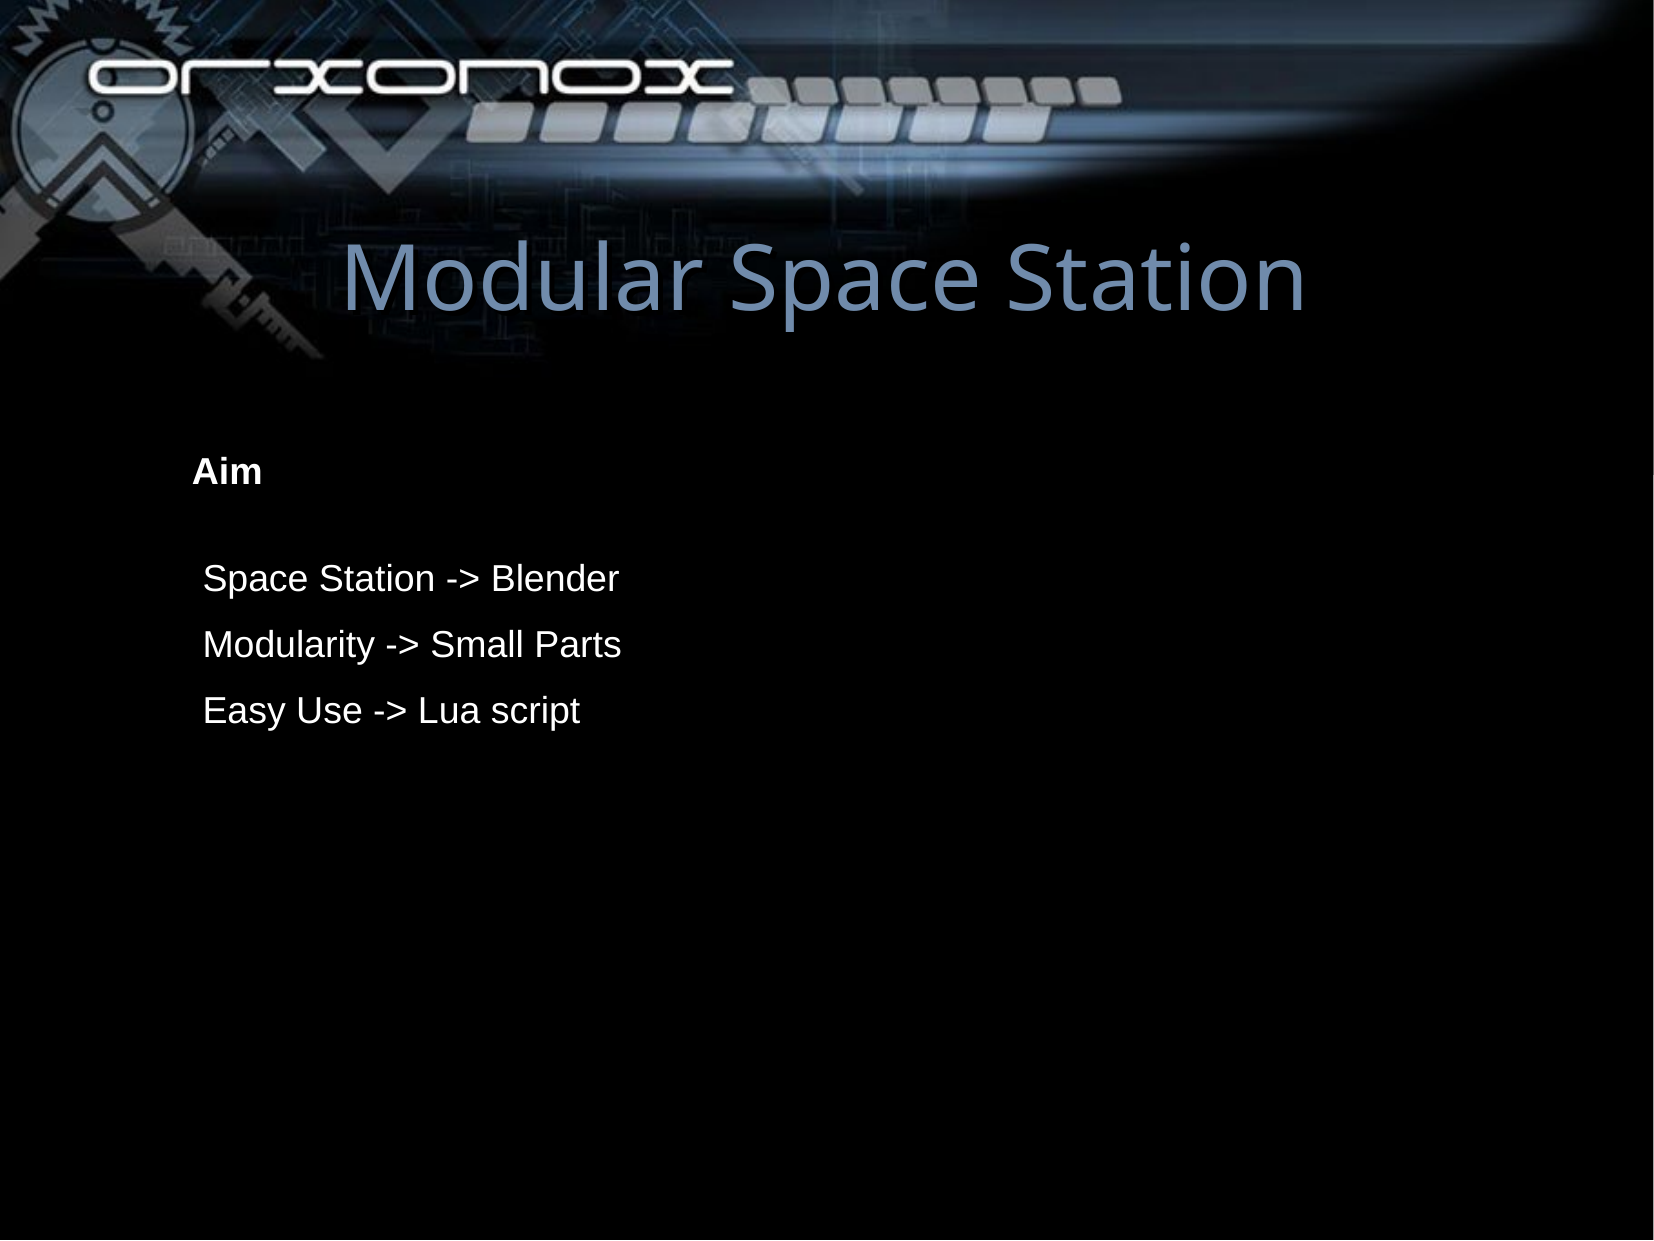

Modular Space Station
Aim
 Space Station -> Blender
 Modularity -> Small Parts
 Easy Use -> Lua script